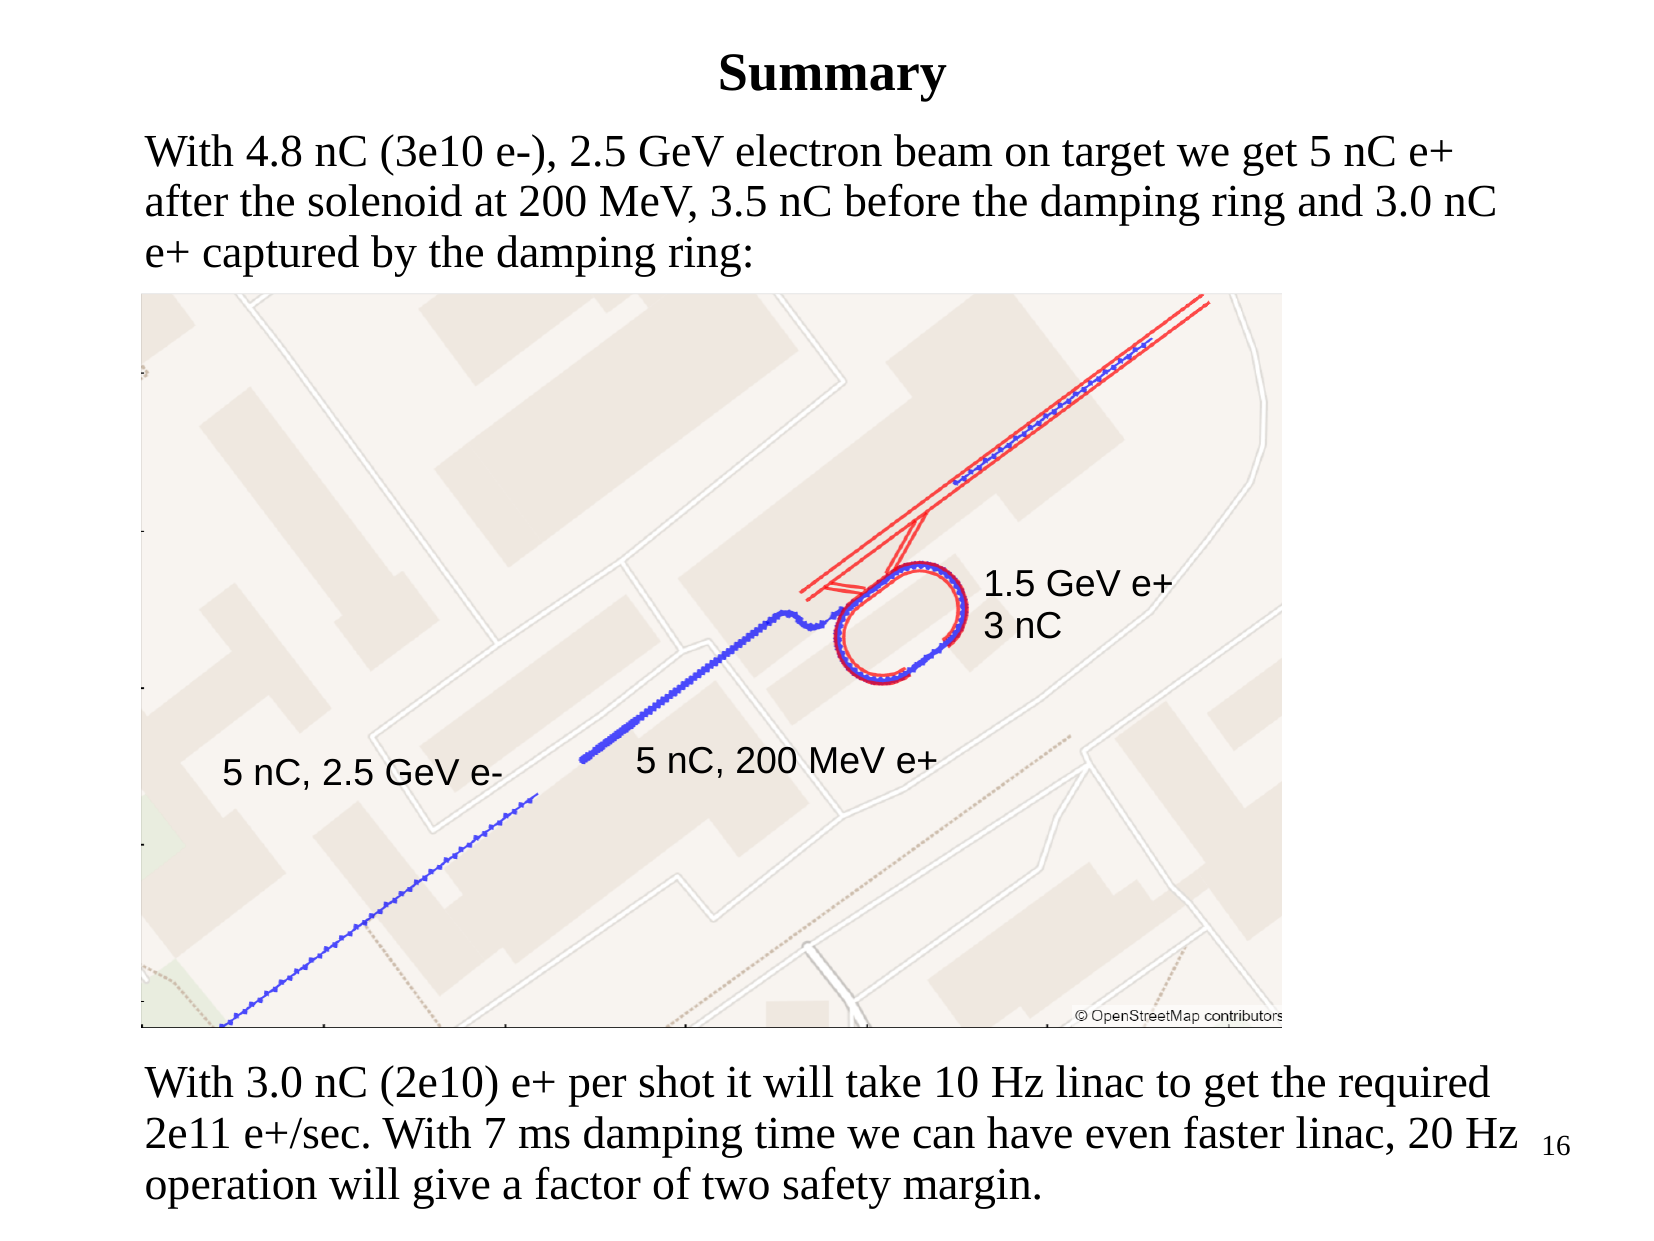

# Summary
With 4.8 nC (3e10 e-), 2.5 GeV electron beam on target we get 5 nC e+ after the solenoid at 200 MeV, 3.5 nC before the damping ring and 3.0 nC e+ captured by the damping ring:
1.5 GeV e+
3 nC
5 nC, 200 MeV e+
5 nC, 2.5 GeV e-
With 3.0 nC (2e10) e+ per shot it will take 10 Hz linac to get the required 2e11 e+/sec. With 7 ms damping time we can have even faster linac, 20 Hz operation will give a factor of two safety margin.
16